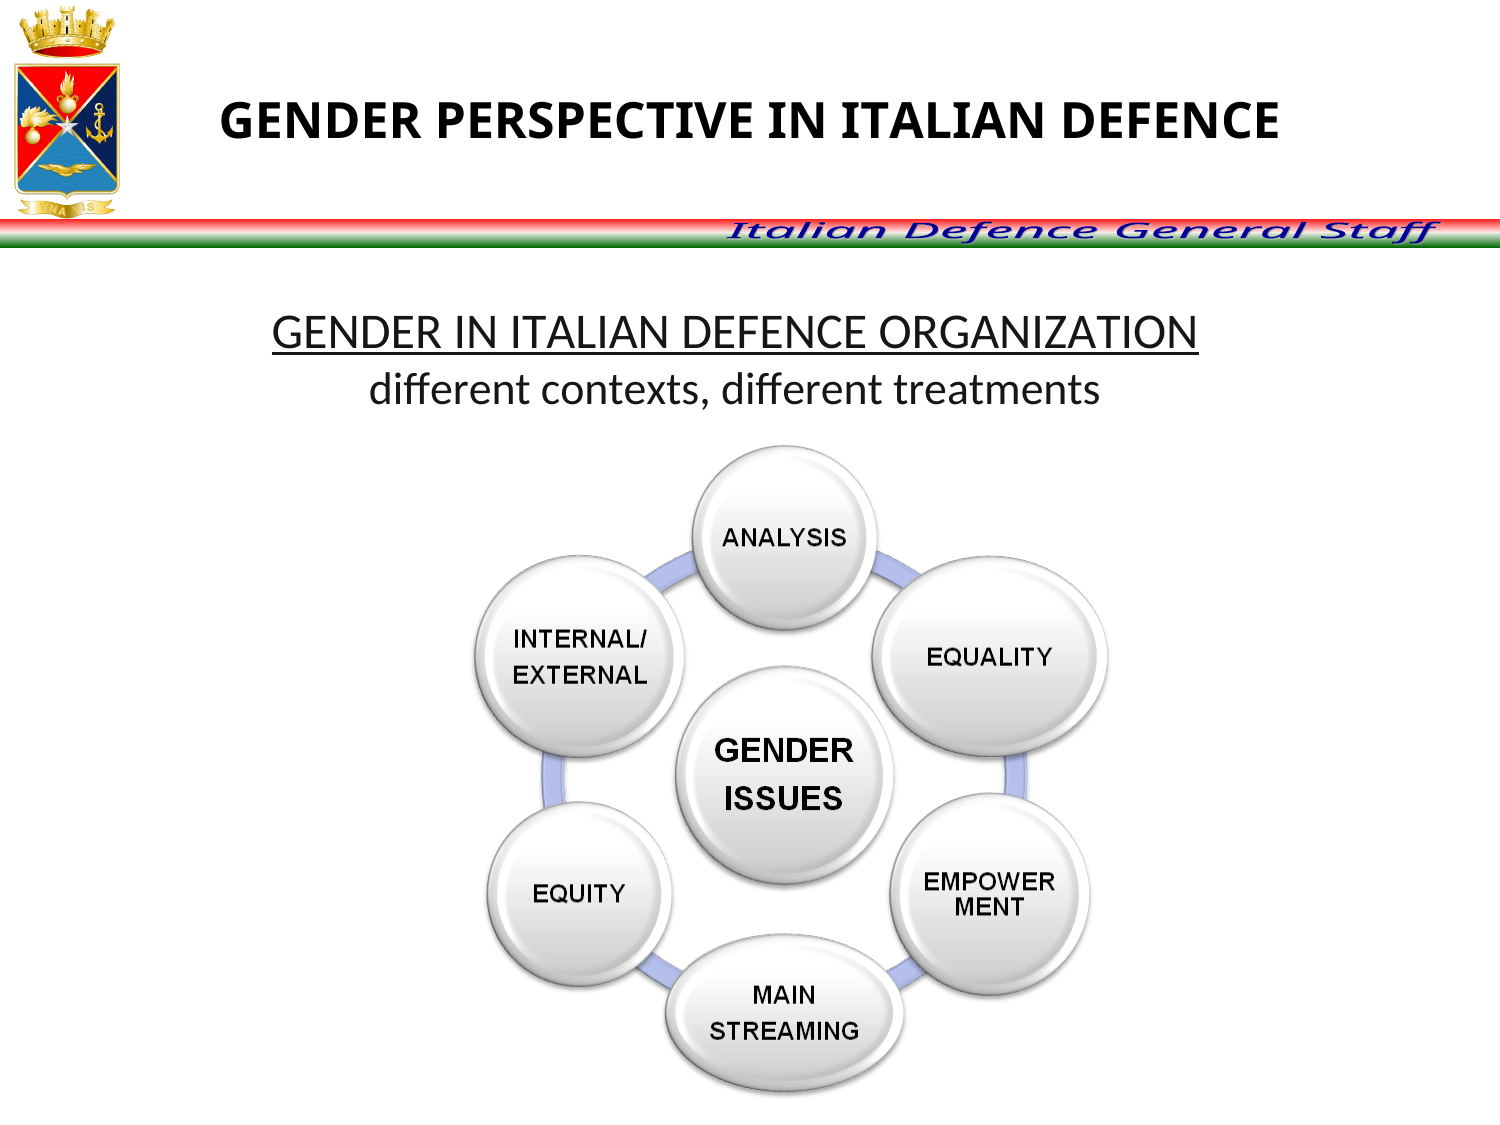

GENDER PERSPECTIVE IN ITALIAN DEFENCE
GENDER IN ITALIAN DEFENCE ORGANIZATION
different contexts, different treatments